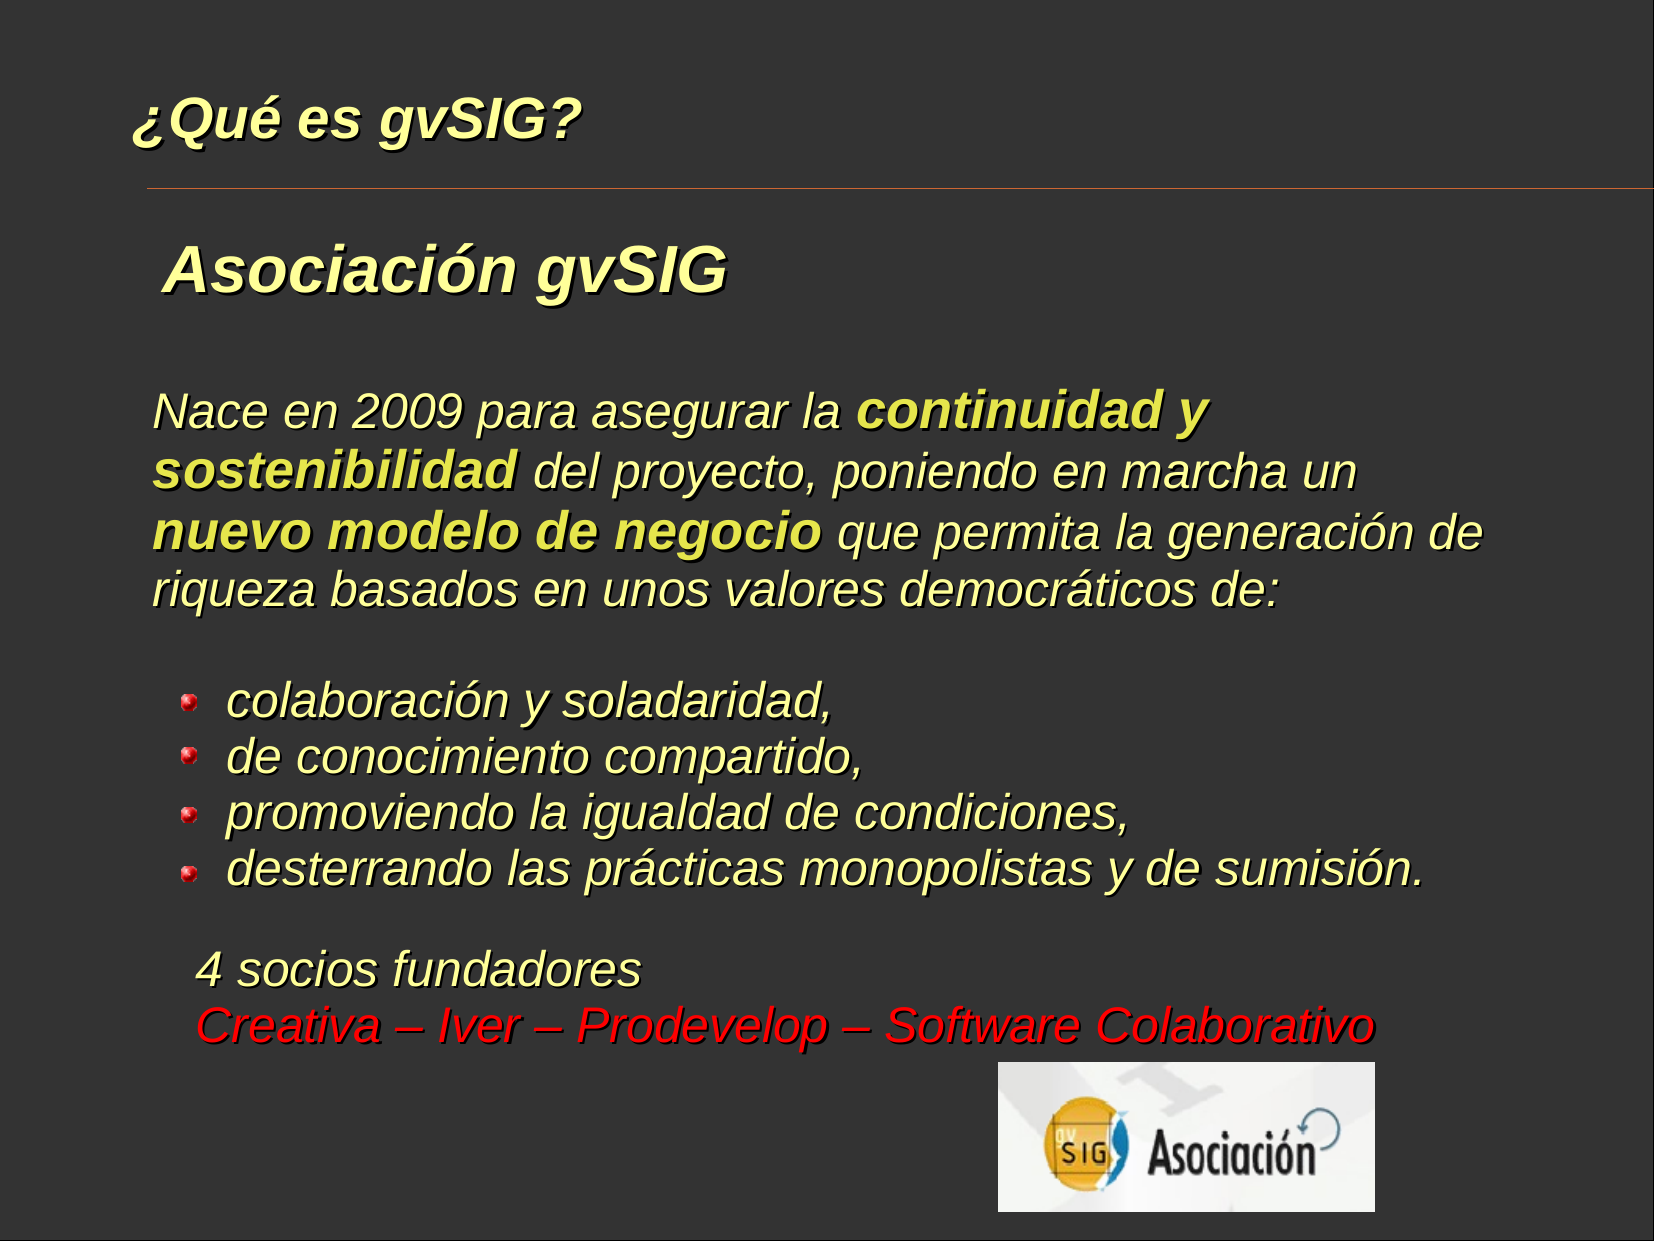

¿Qué es gvSIG?
Asociación gvSIG
Nace en 2009 para asegurar la continuidad y sostenibilidad del proyecto, poniendo en marcha un nuevo modelo de negocio que permita la generación de riqueza basados en unos valores democráticos de:
	colaboración y soladaridad,
	de conocimiento compartido,
	promoviendo la igualdad de condiciones,
	desterrando las prácticas monopolistas y de sumisión.
4 socios fundadores
Creativa – Iver – Prodevelop – Software Colaborativo